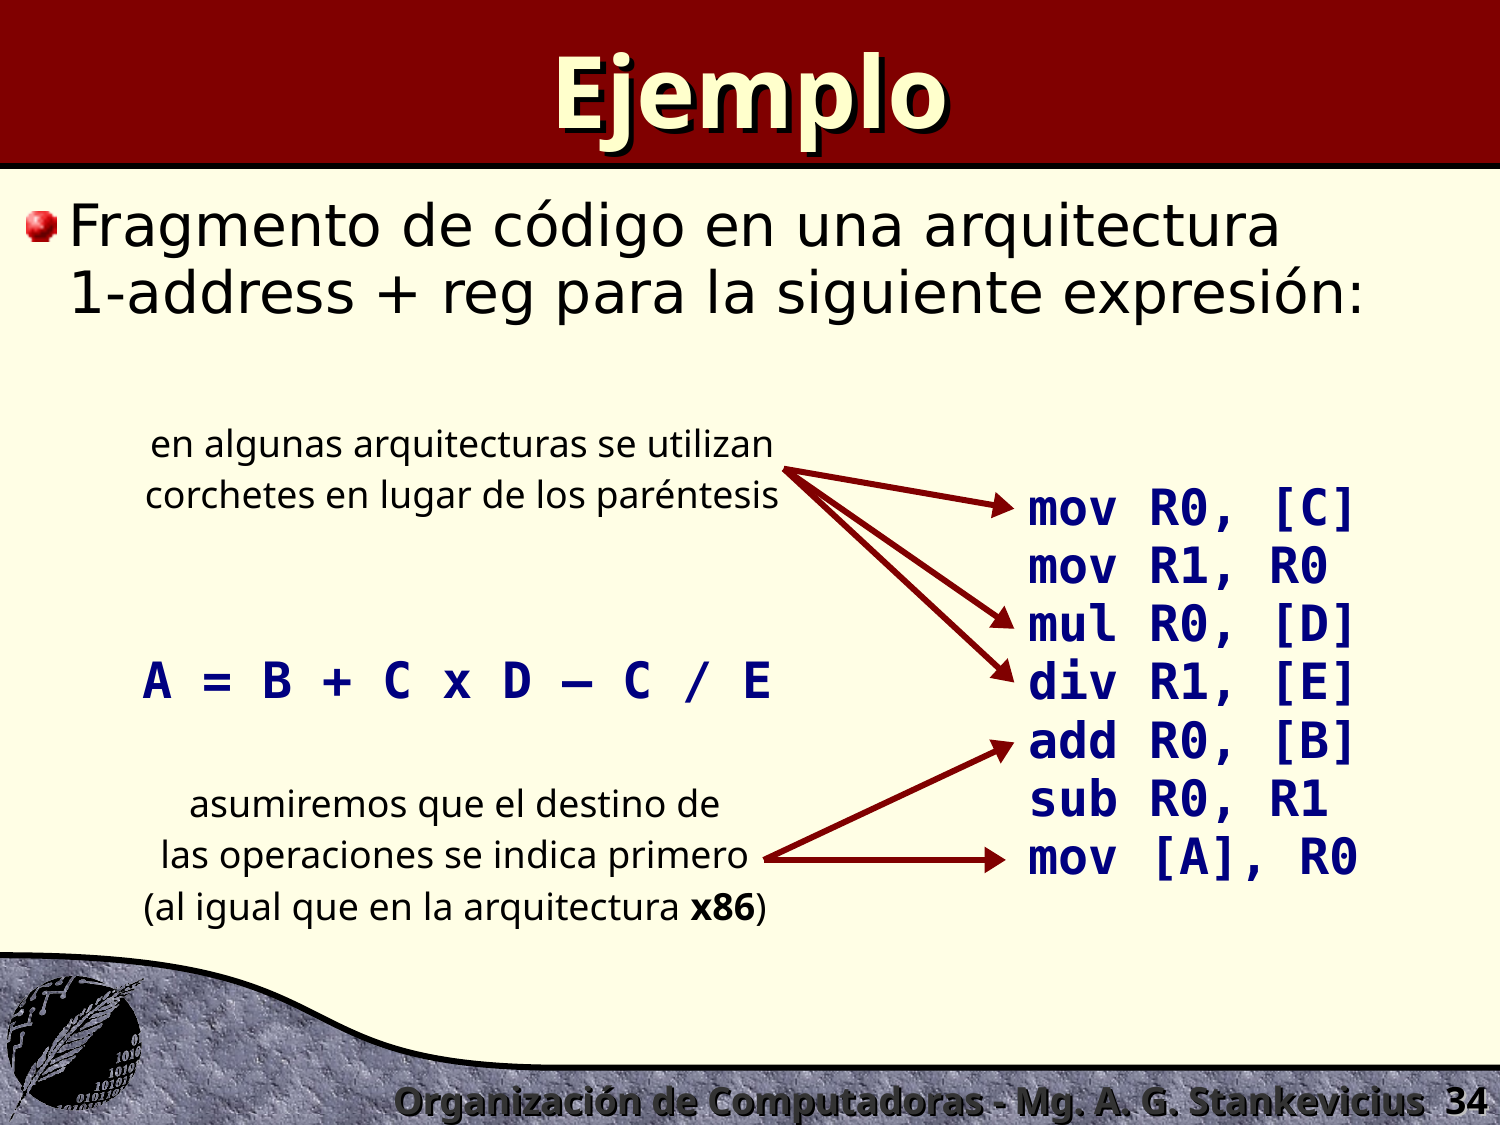

# Ejemplo
Fragmento de código en una arquitectura
1-address + reg para la siguiente expresión:
en algunas arquitecturas se utilizan
corchetes en lugar de los paréntesis
mov R0, [C]
mov R1, R0
mul R0, [D]
div R1, [E]
add R0, [B]
sub R0, R1
mov [A], R0
A = B + C x D – C / E
asumiremos que el destino de
las operaciones se indica primero
(al igual que en la arquitectura x86)
34